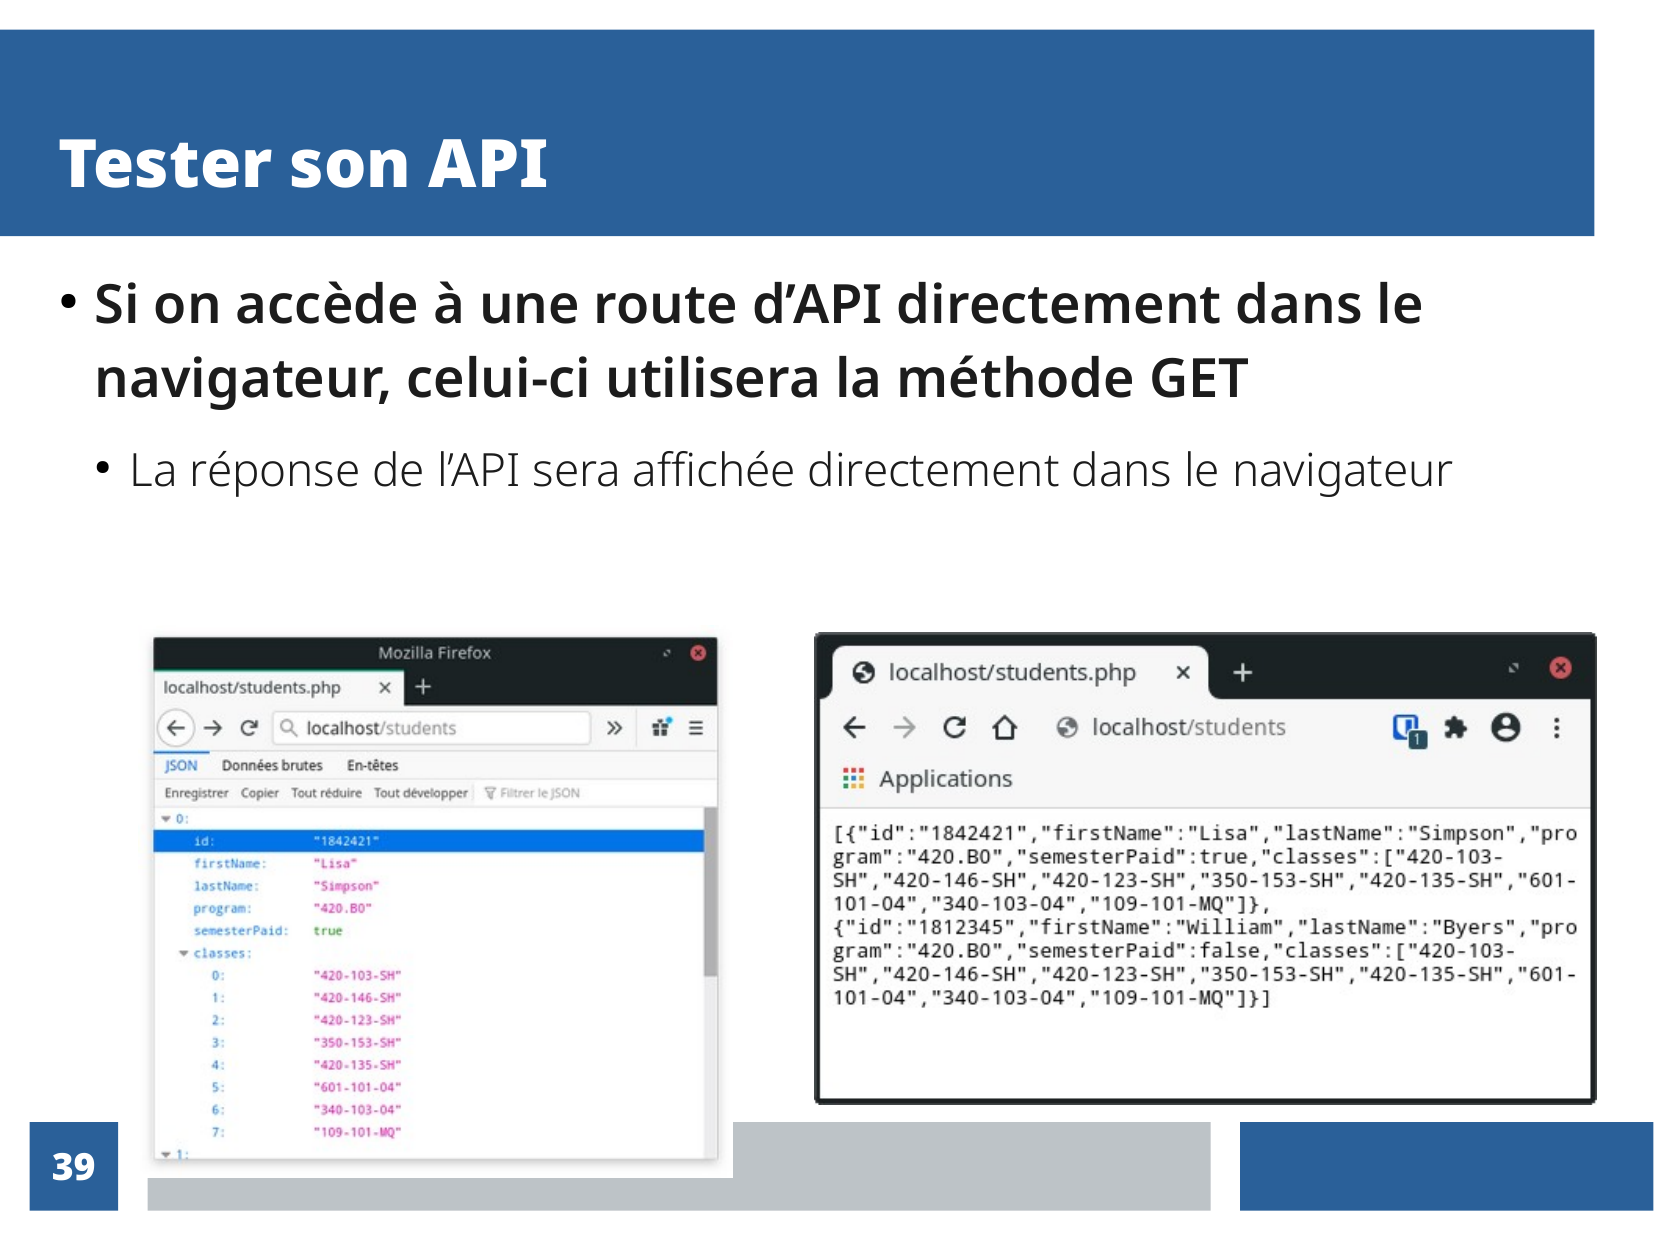

# Tester son API
Si on accède à une route d’API directement dans le navigateur, celui-ci utilisera la méthode GET
La réponse de l’API sera affichée directement dans le navigateur
39